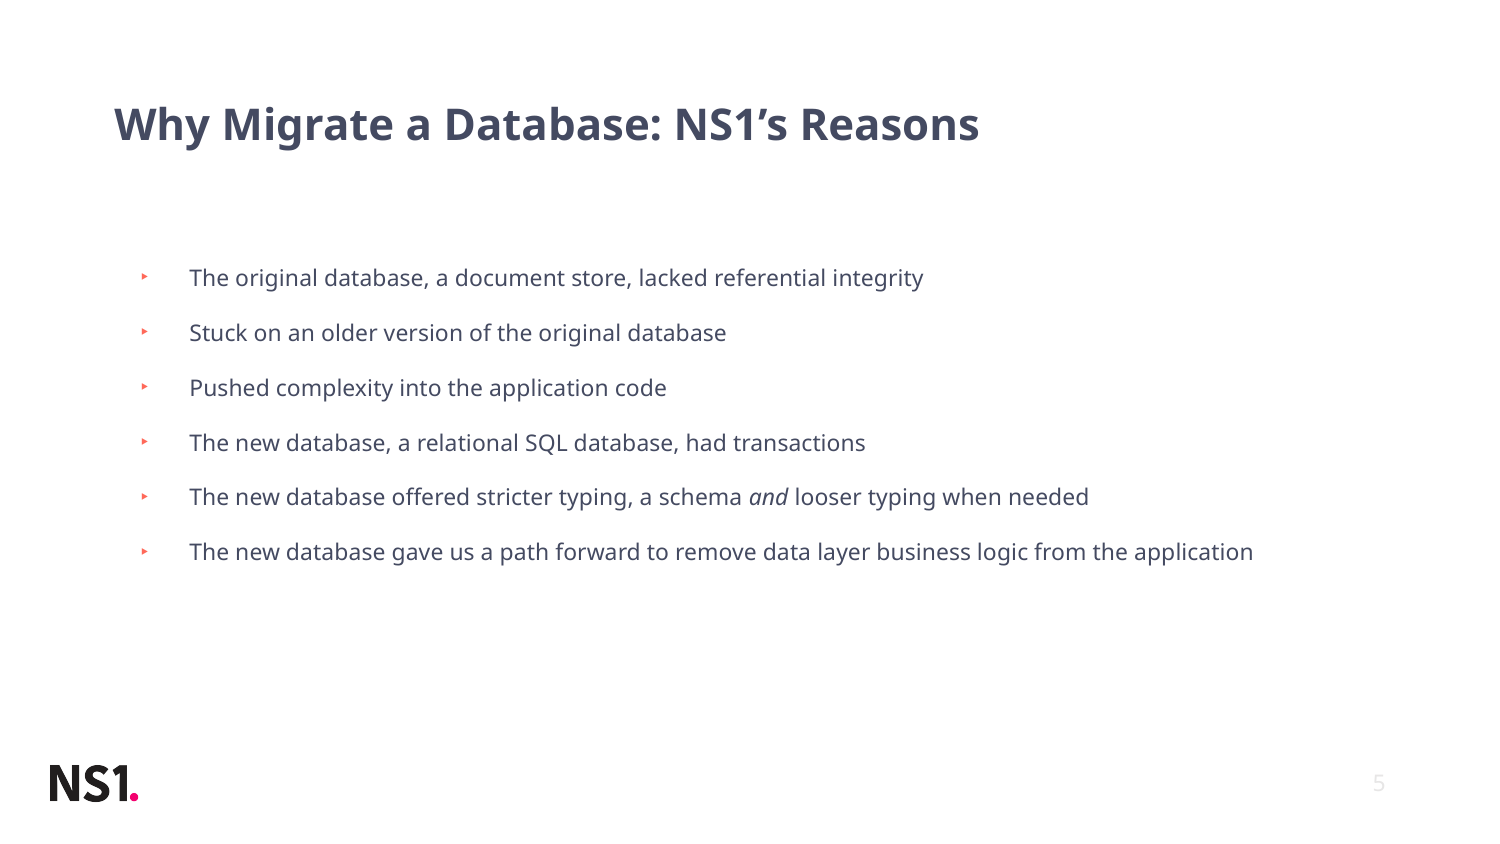

# Why Migrate a Database: NS1’s Reasons
The original database, a document store, lacked referential integrity
Stuck on an older version of the original database
Pushed complexity into the application code
The new database, a relational SQL database, had transactions
The new database offered stricter typing, a schema and looser typing when needed
The new database gave us a path forward to remove data layer business logic from the application